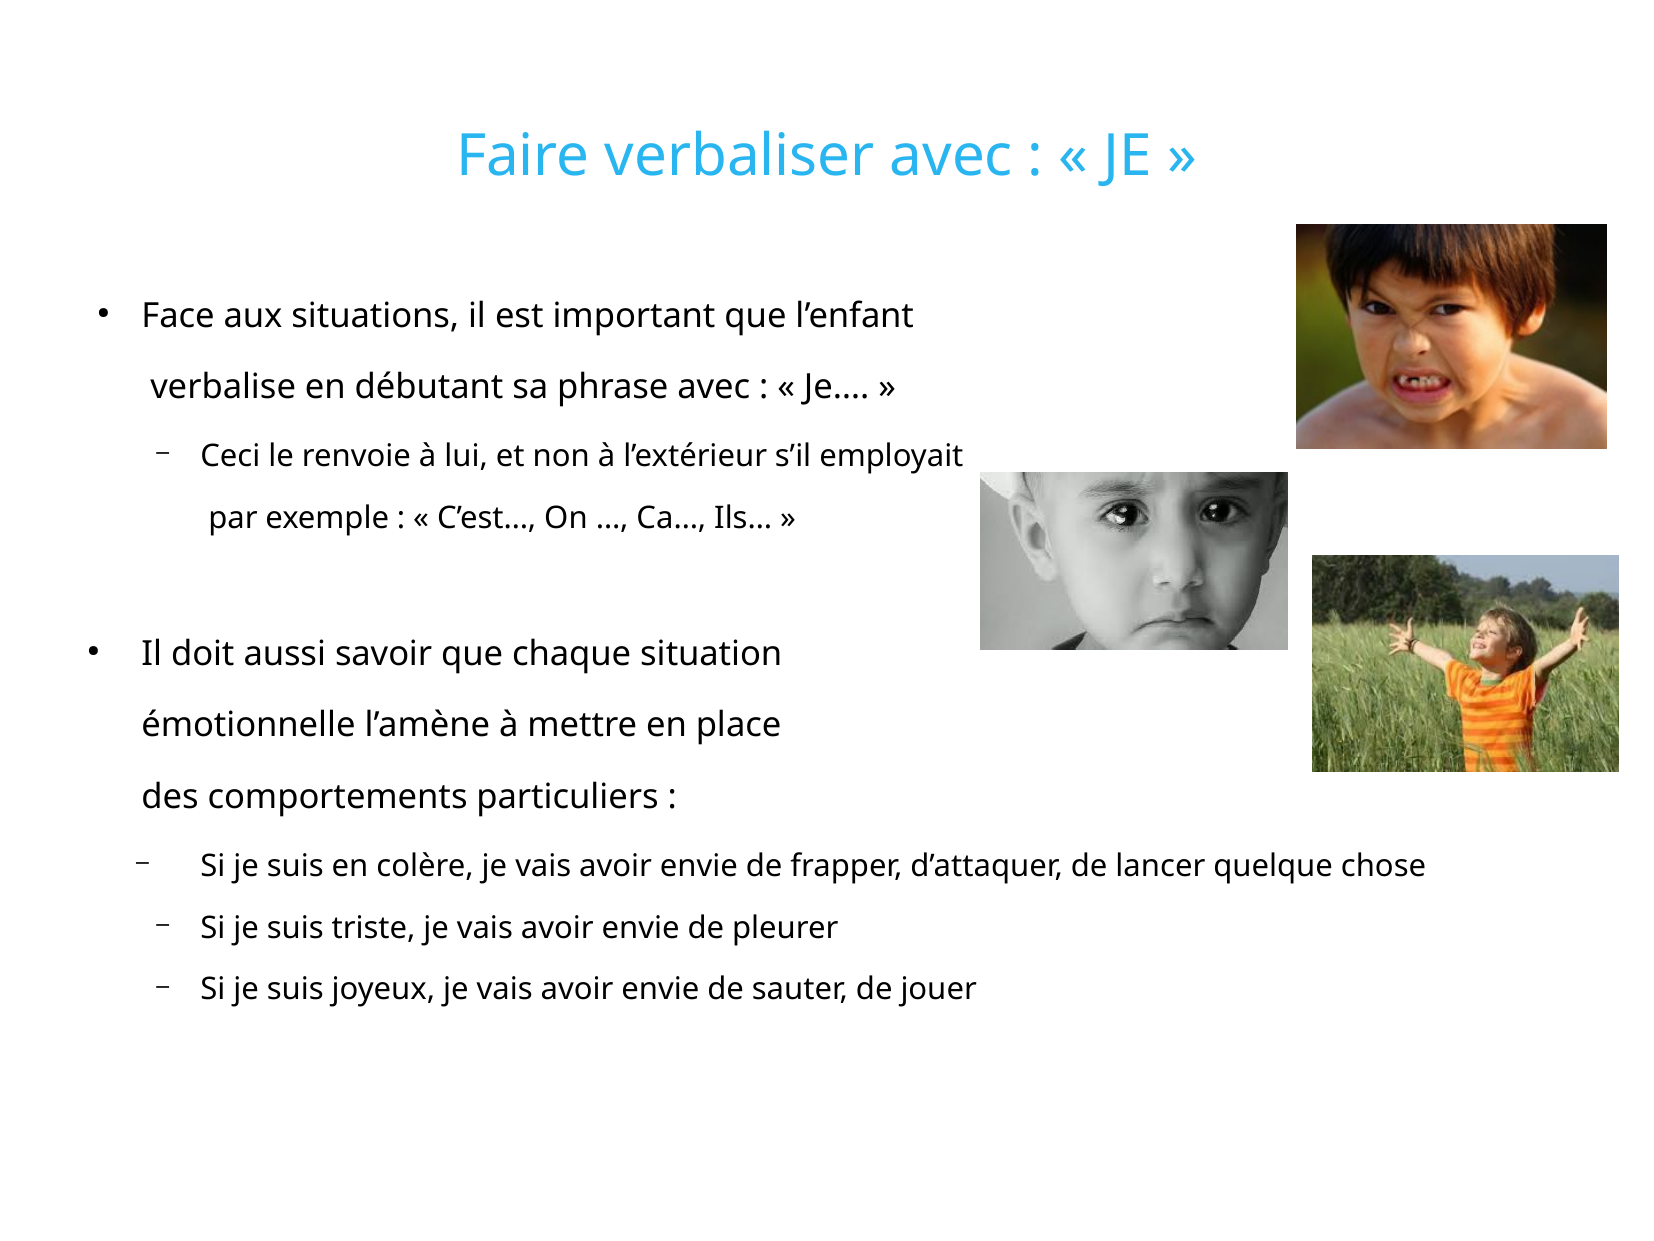

# Faire verbaliser avec : « JE »
Face aux situations, il est important que l’enfant
 verbalise en débutant sa phrase avec : « Je…. »
Ceci le renvoie à lui, et non à l’extérieur s’il employait
 par exemple : « C’est…, On …, Ca…, Ils… »
Il doit aussi savoir que chaque situation
émotionnelle l’amène à mettre en place
des comportements particuliers :
Si je suis en colère, je vais avoir envie de frapper, d’attaquer, de lancer quelque chose
Si je suis triste, je vais avoir envie de pleurer
Si je suis joyeux, je vais avoir envie de sauter, de jouer